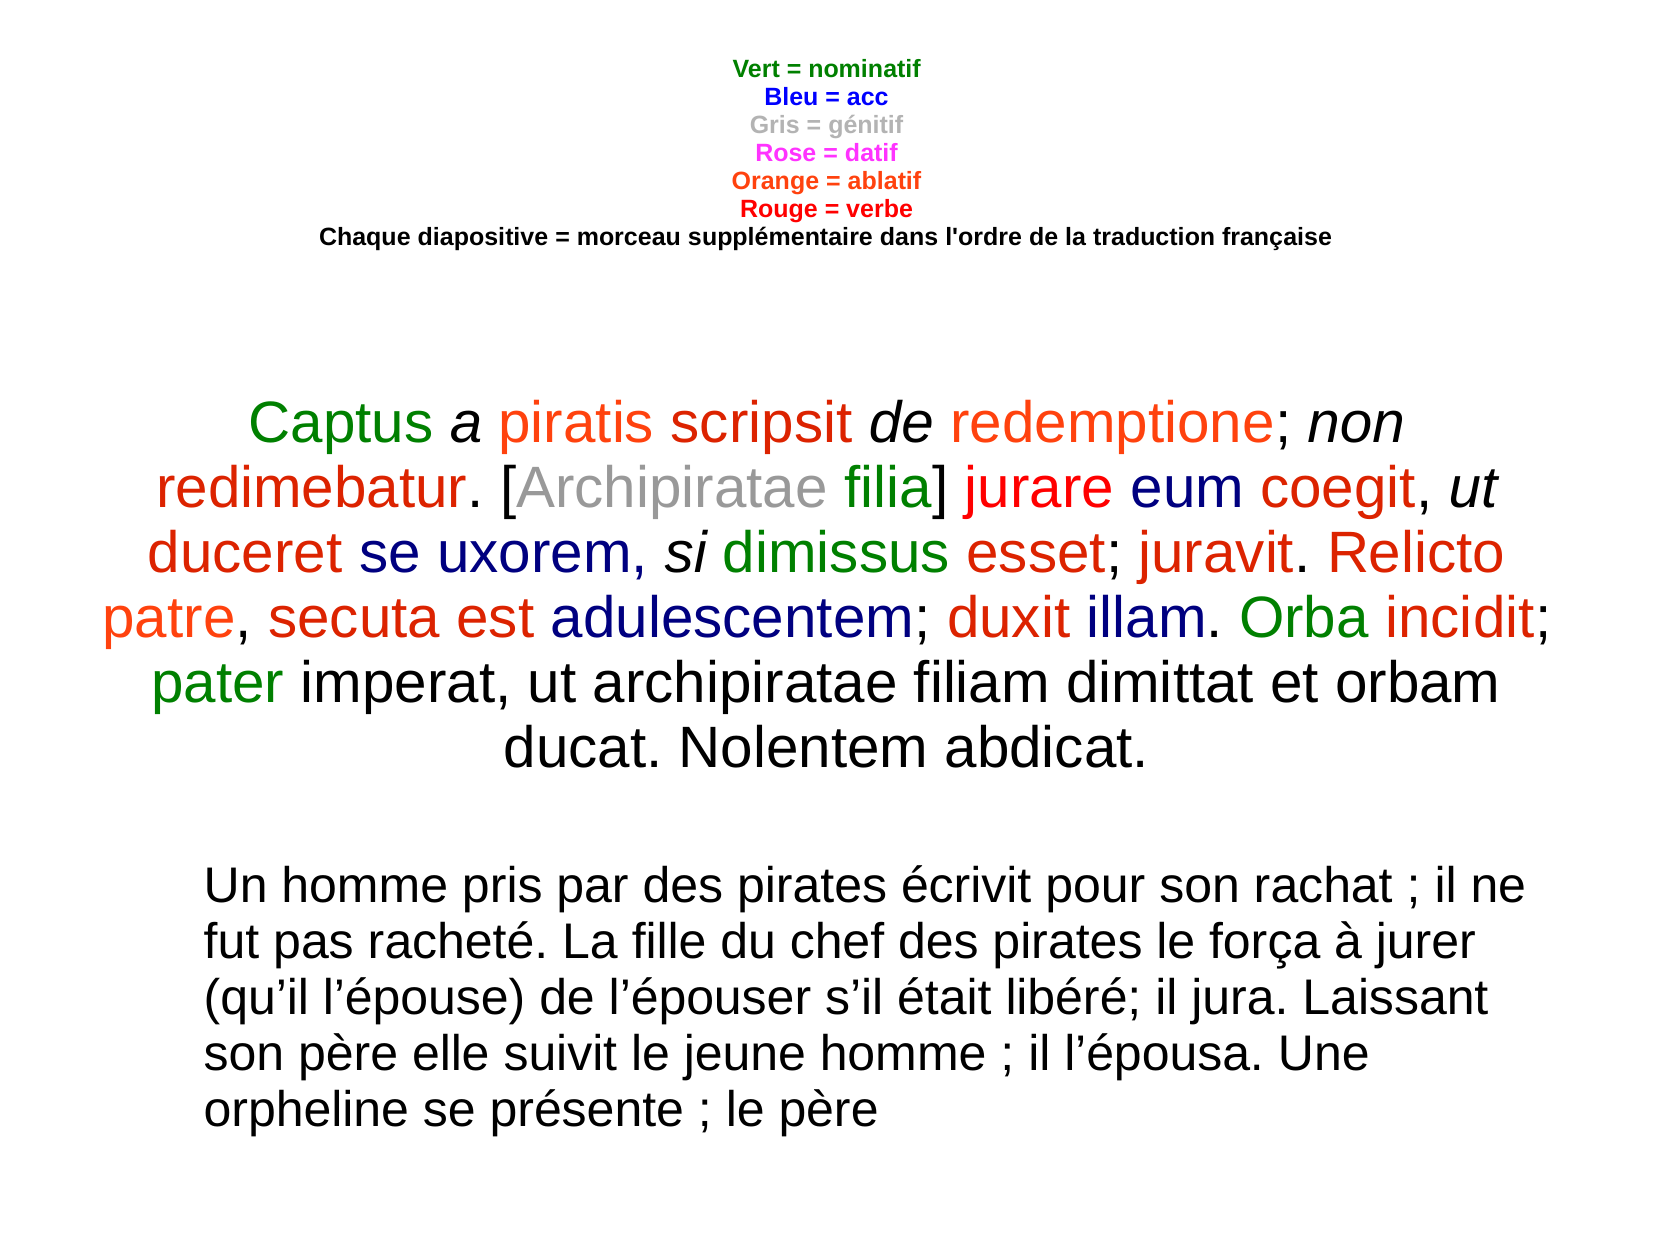

# Vert = nominatif Bleu = acc Gris = génitif Rose = datif Orange = ablatif Rouge = verbe Chaque diapositive = morceau supplémentaire dans l'ordre de la traduction française
Captus a piratis scripsit de redemptione; non redimebatur. [Archipiratae filia] jurare eum coegit, ut duceret se uxorem, si dimissus esset; juravit. Relicto patre, secuta est adulescentem; duxit illam. Orba incidit; pater imperat, ut archipiratae filiam dimittat et orbam ducat. Nolentem abdicat.
Un homme pris par des pirates écrivit pour son rachat ; il ne fut pas racheté. La fille du chef des pirates le força à jurer (qu’il l’épouse) de l’épouser s’il était libéré; il jura. Laissant son père elle suivit le jeune homme ; il l’épousa. Une orpheline se présente ; le père